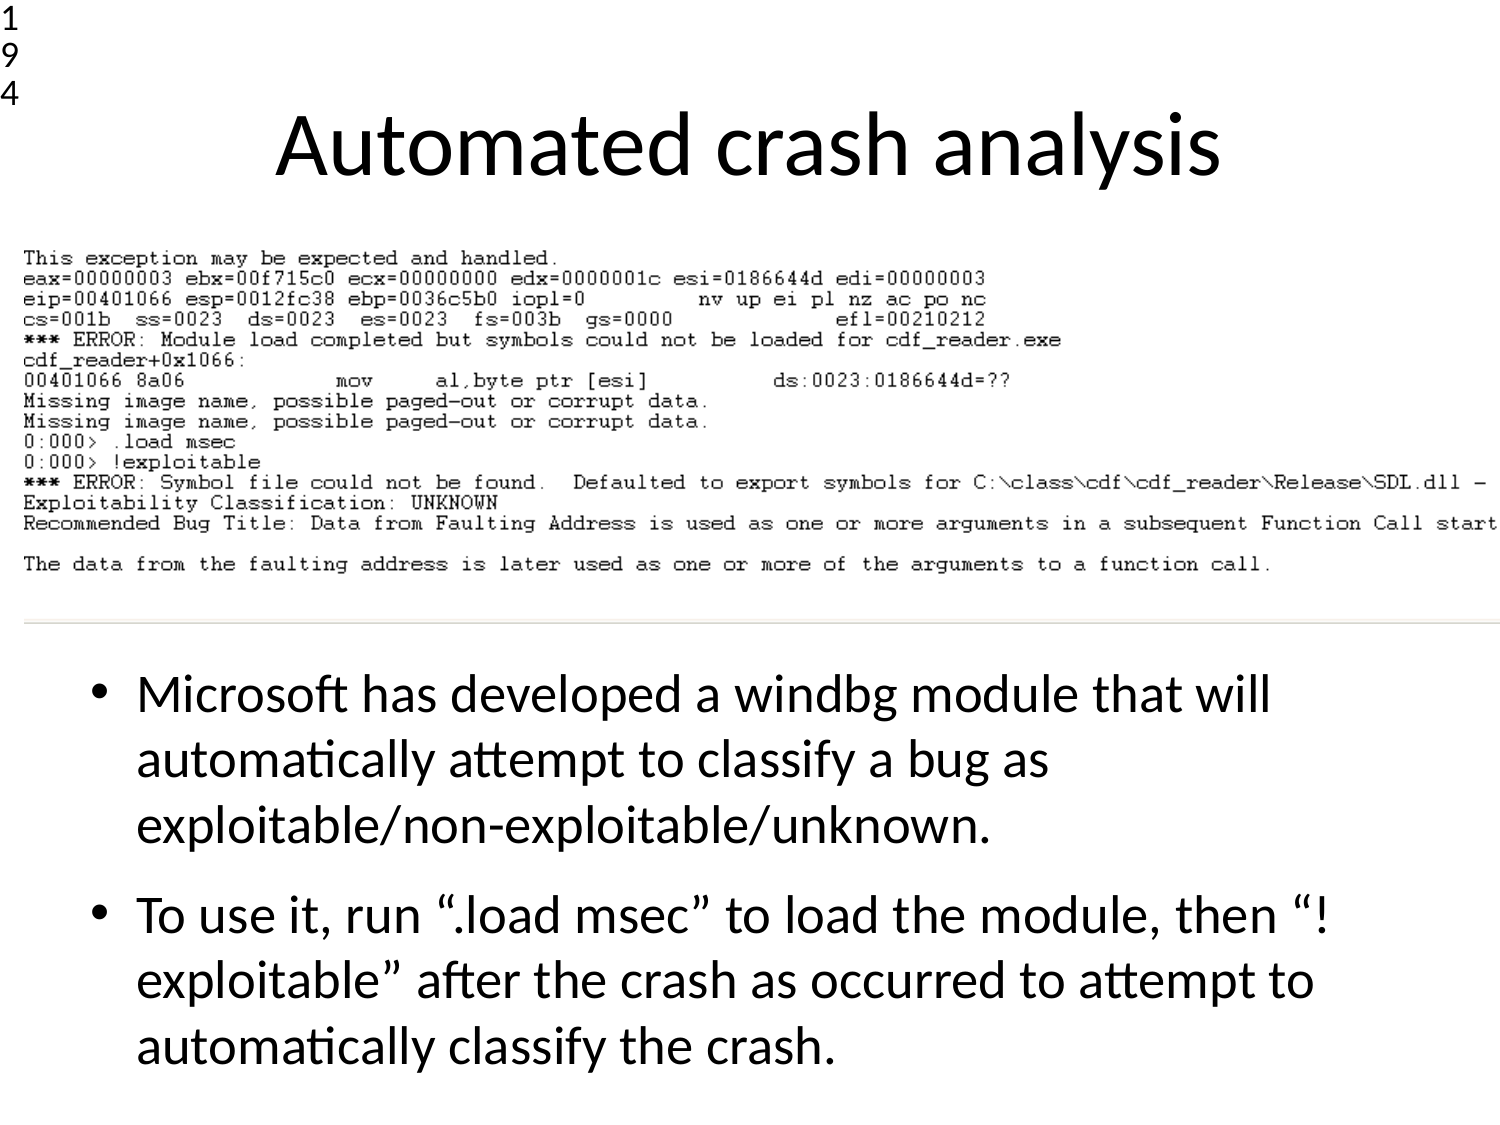

# Automated crash analysis
Microsoft has developed a windbg module that will automatically attempt to classify a bug as exploitable/non-exploitable/unknown.
To use it, run “.load msec” to load the module, then “!exploitable” after the crash as occurred to attempt to automatically classify the crash.